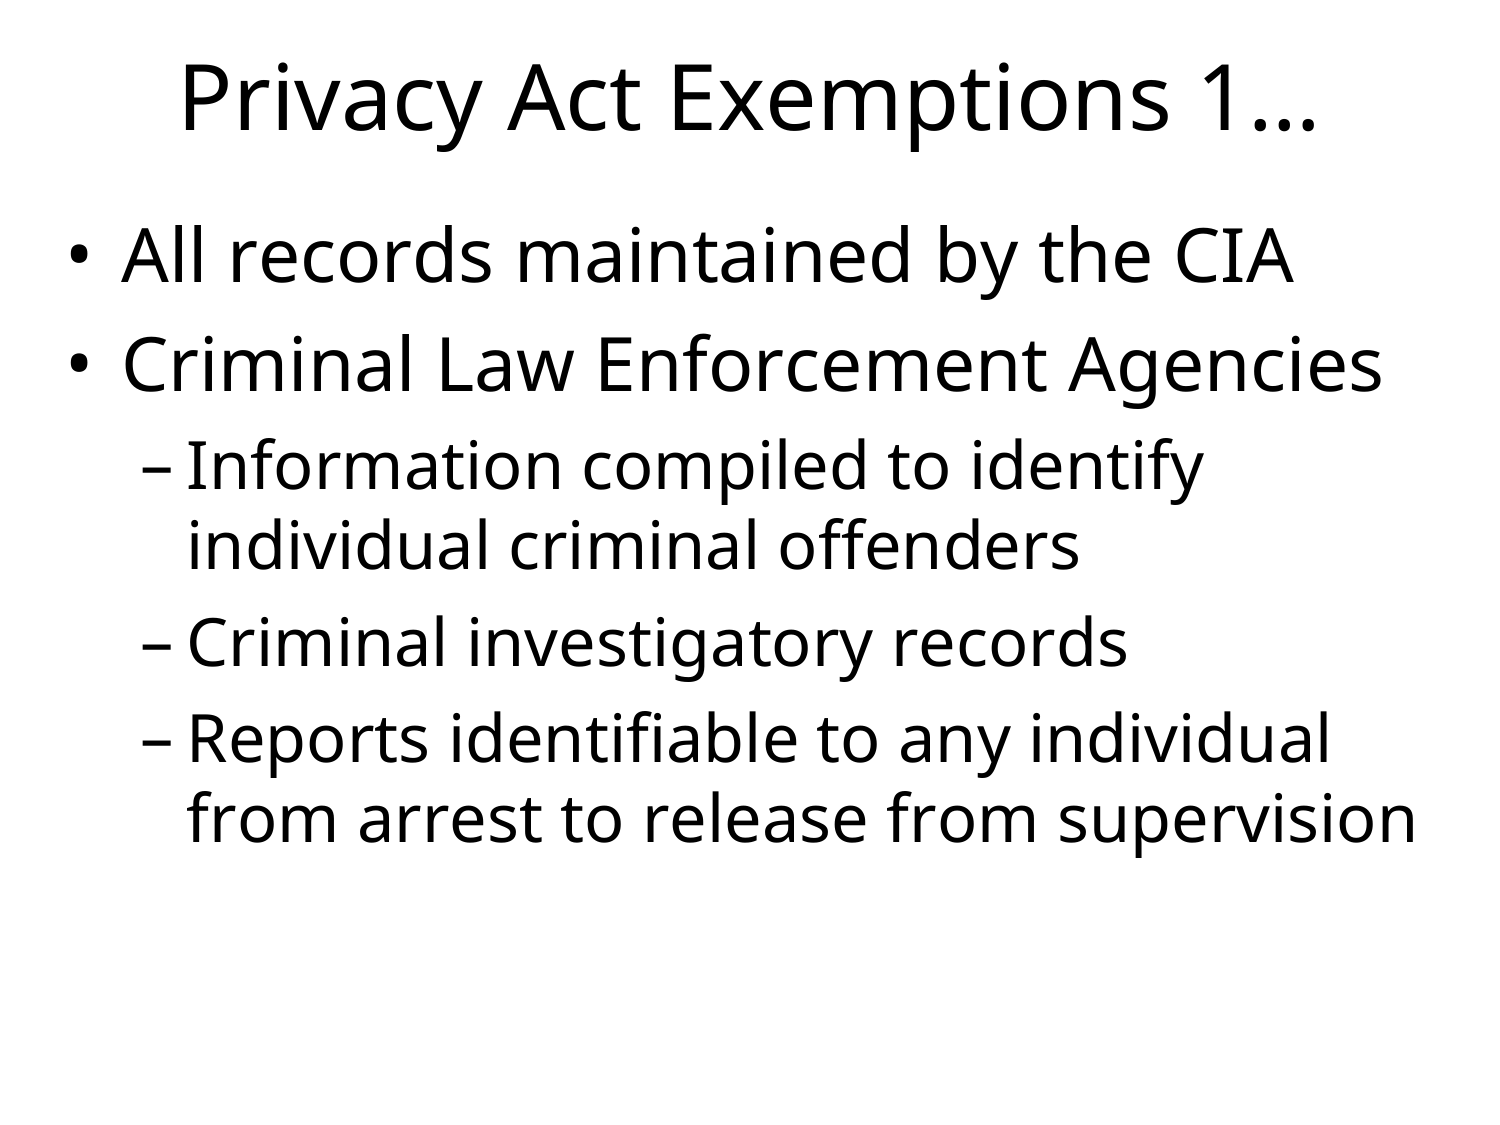

# Privacy Act Exemptions 1…
All records maintained by the CIA
Criminal Law Enforcement Agencies
Information compiled to identify individual criminal offenders
Criminal investigatory records
Reports identifiable to any individual from arrest to release from supervision